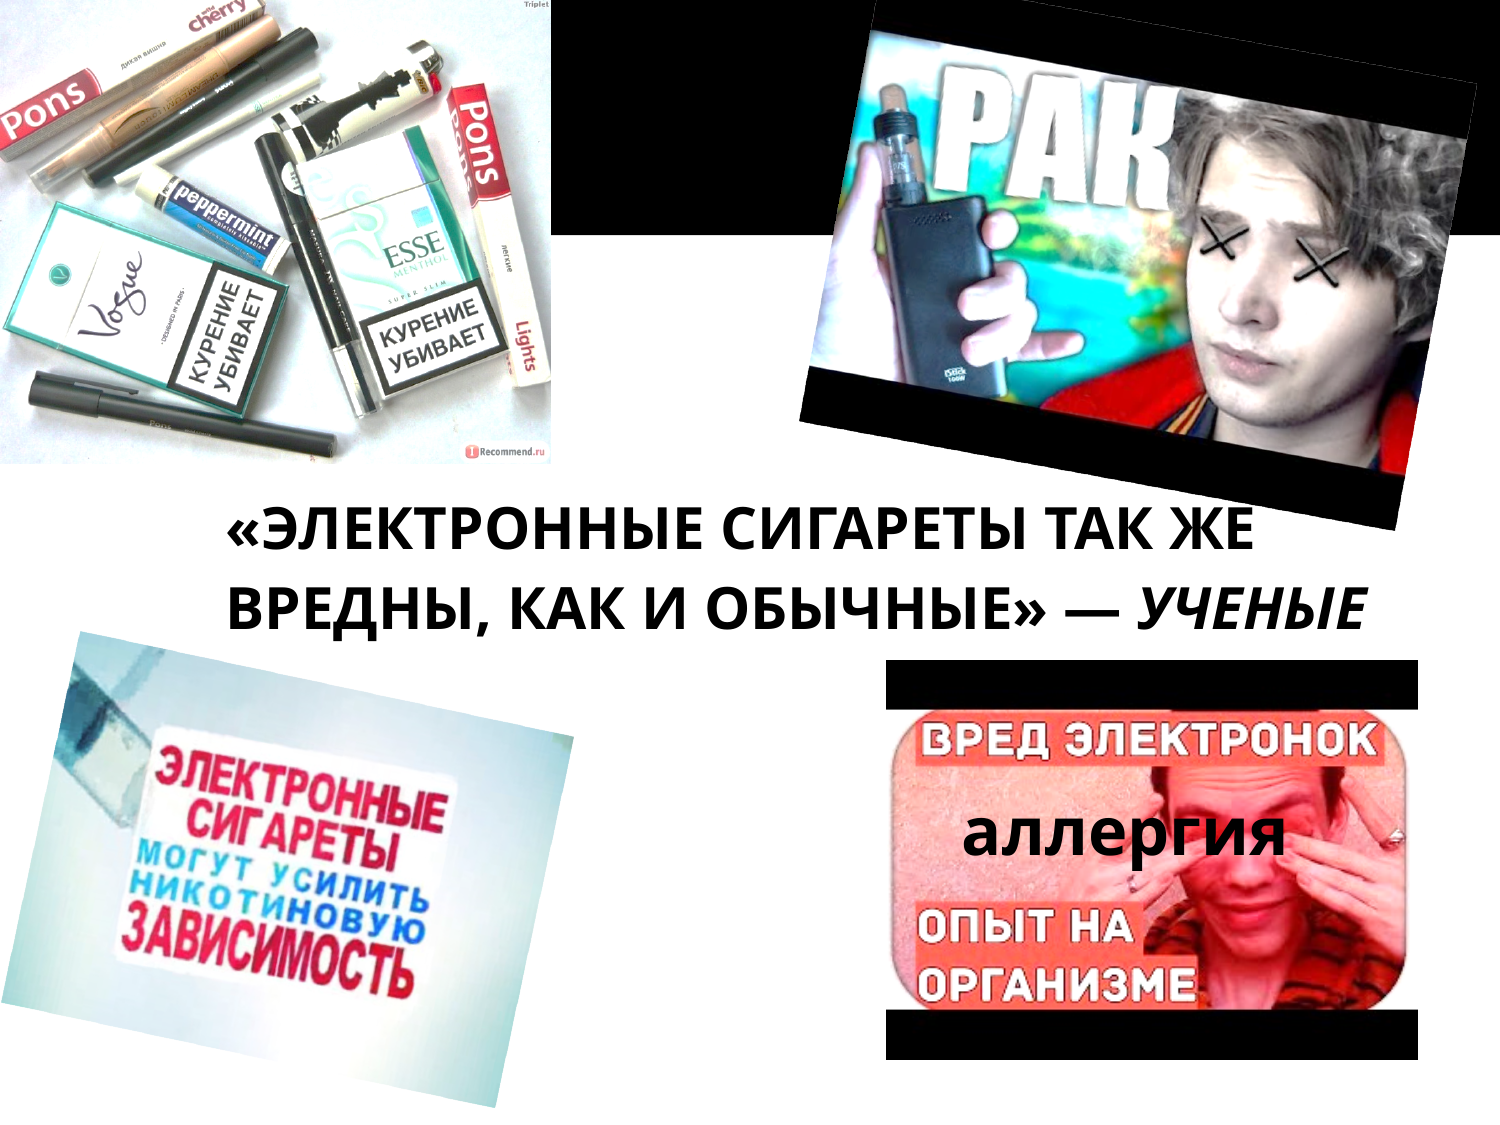

«ЭЛЕКТРОННЫЕ СИГАРЕТЫ ТАК ЖЕ ВРЕДНЫ, КАК И ОБЫЧНЫЕ» — УЧЕНЫЕ
аллергия